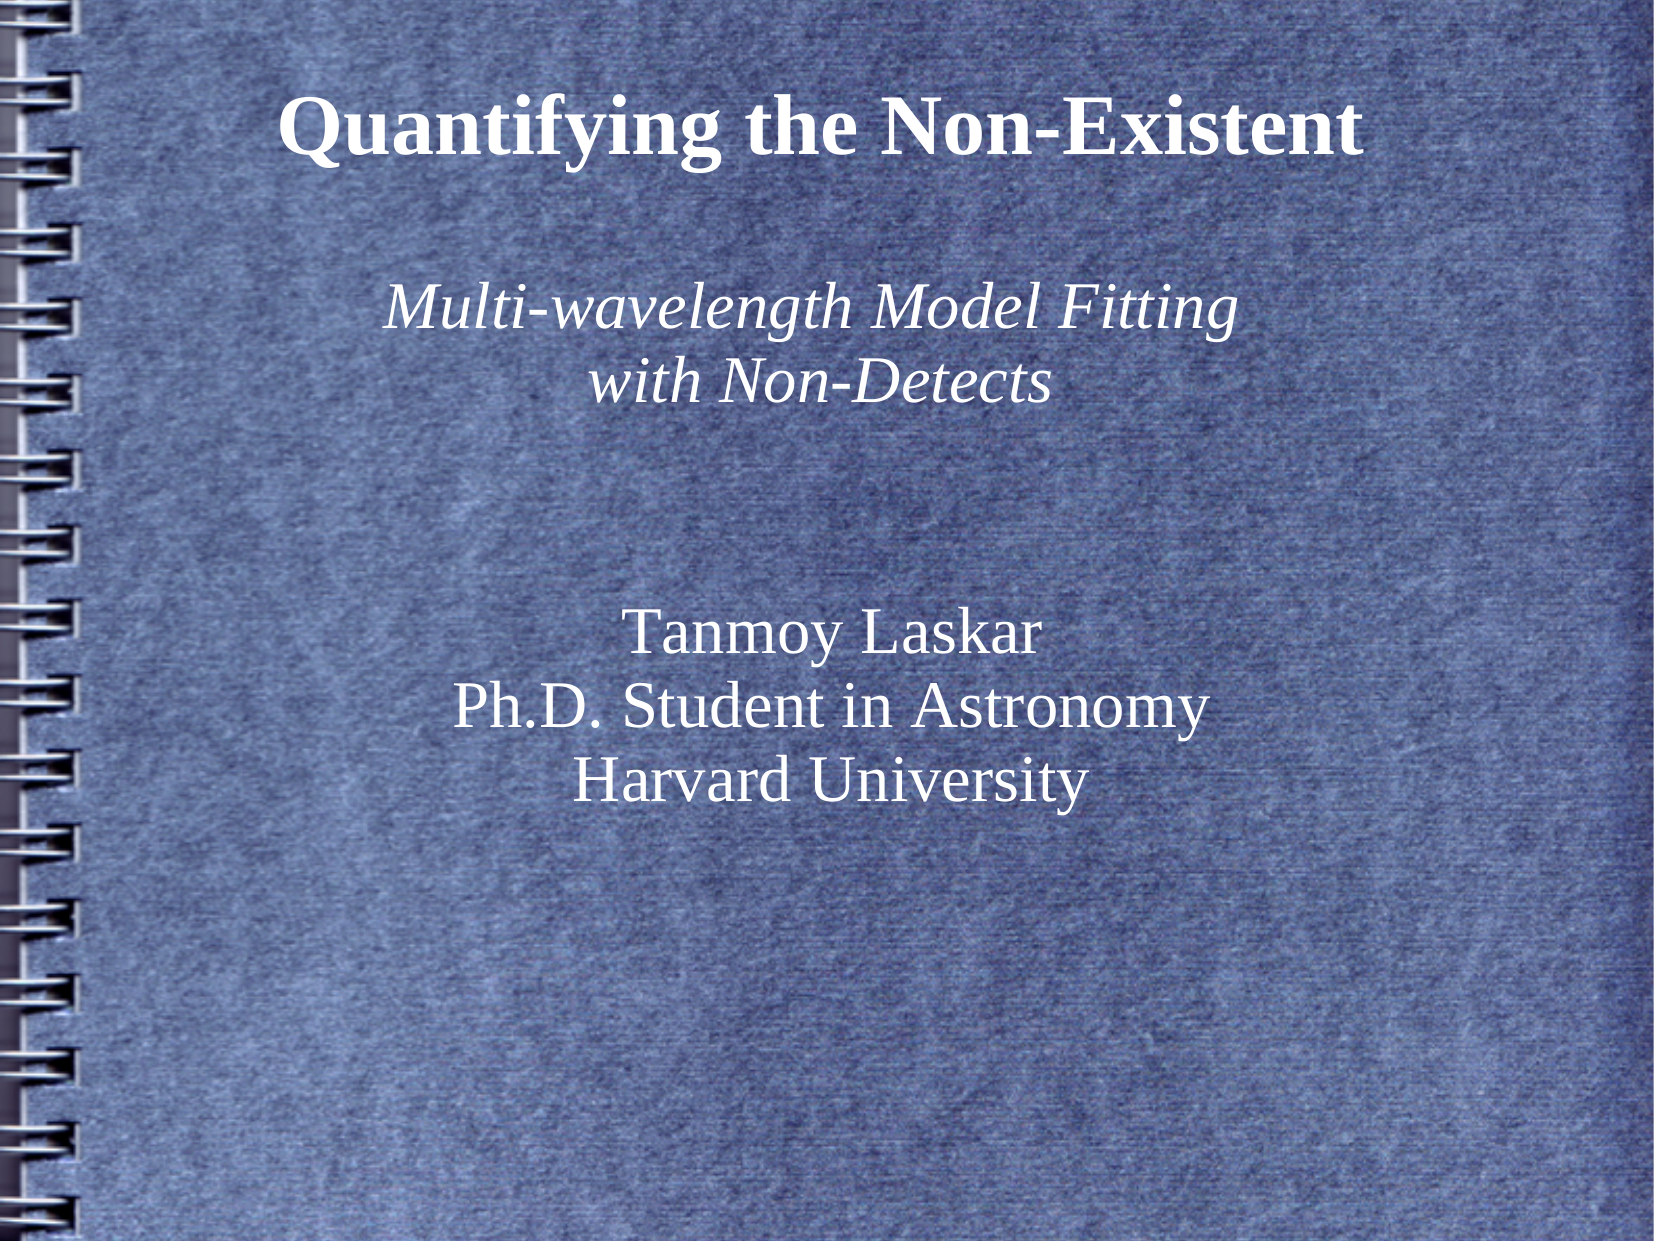

# Quantifying the Non-Existent Multi-wavelength Model Fitting with Non-Detects
Tanmoy Laskar
Ph.D. Student in Astronomy
Harvard University